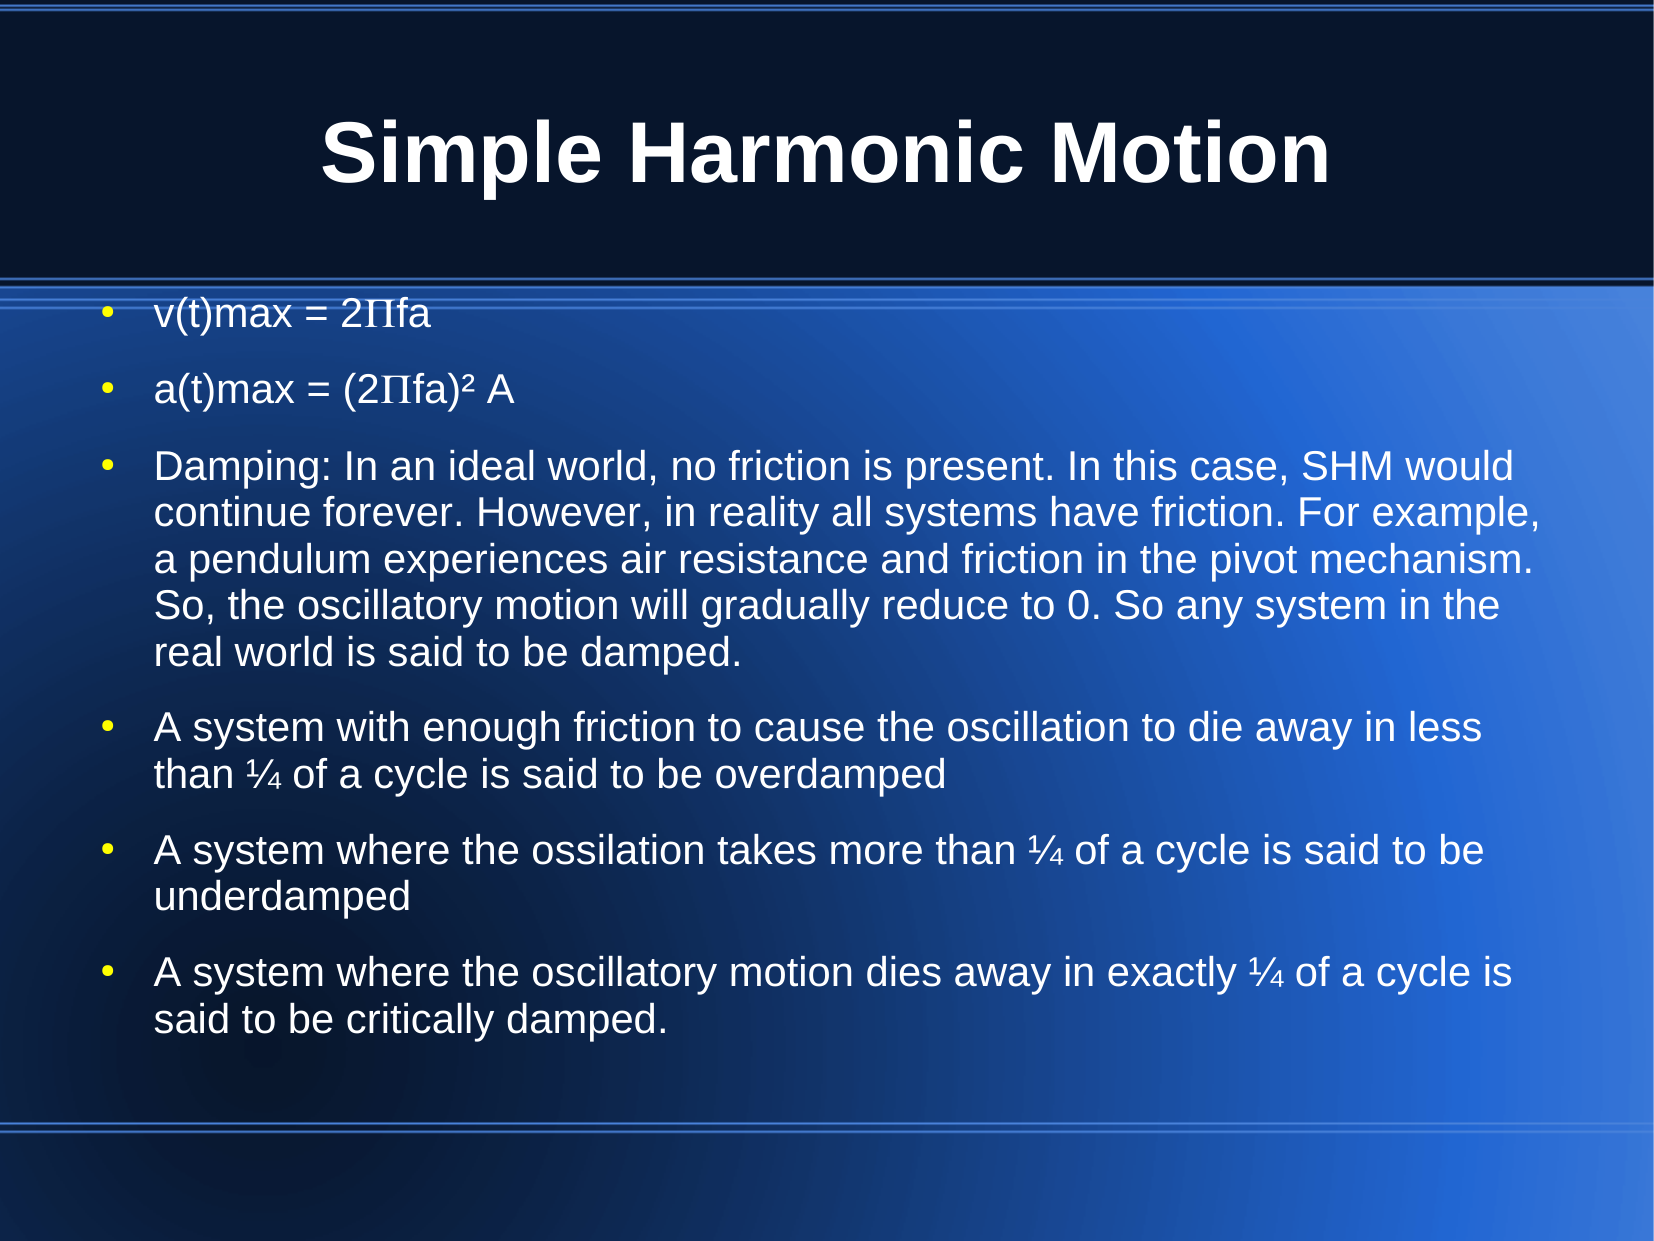

# Simple Harmonic Motion
v(t)max = 2Pfa
a(t)max = (2Pfa)² A
Damping: In an ideal world, no friction is present. In this case, SHM would continue forever. However, in reality all systems have friction. For example, a pendulum experiences air resistance and friction in the pivot mechanism. So, the oscillatory motion will gradually reduce to 0. So any system in the real world is said to be damped.
A system with enough friction to cause the oscillation to die away in less than ¼ of a cycle is said to be overdamped
A system where the ossilation takes more than ¼ of a cycle is said to be underdamped
A system where the oscillatory motion dies away in exactly ¼ of a cycle is said to be critically damped.